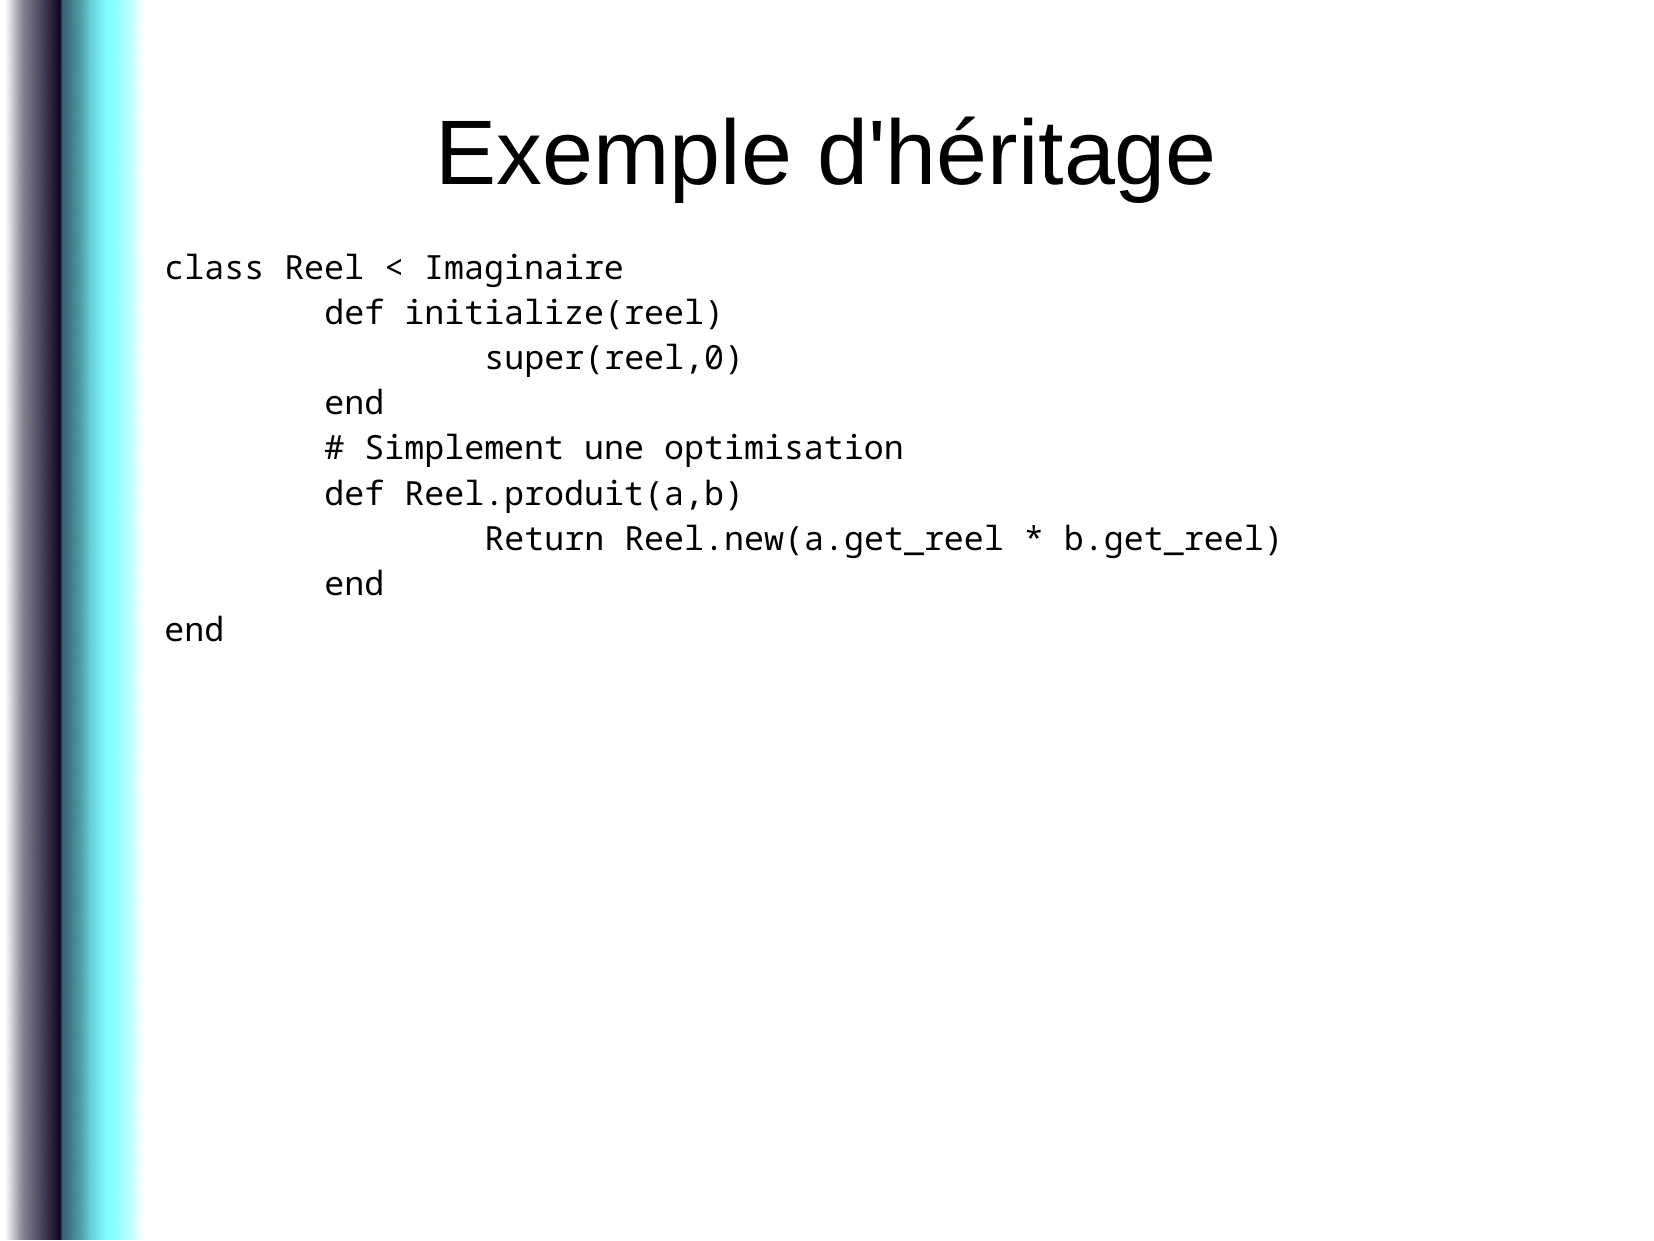

# Exemple d'héritage
class Reel < Imaginaire
 def initialize(reel)
 super(reel,0)
 end
 # Simplement une optimisation
 def Reel.produit(a,b)
 Return Reel.new(a.get_reel * b.get_reel)
 end
end